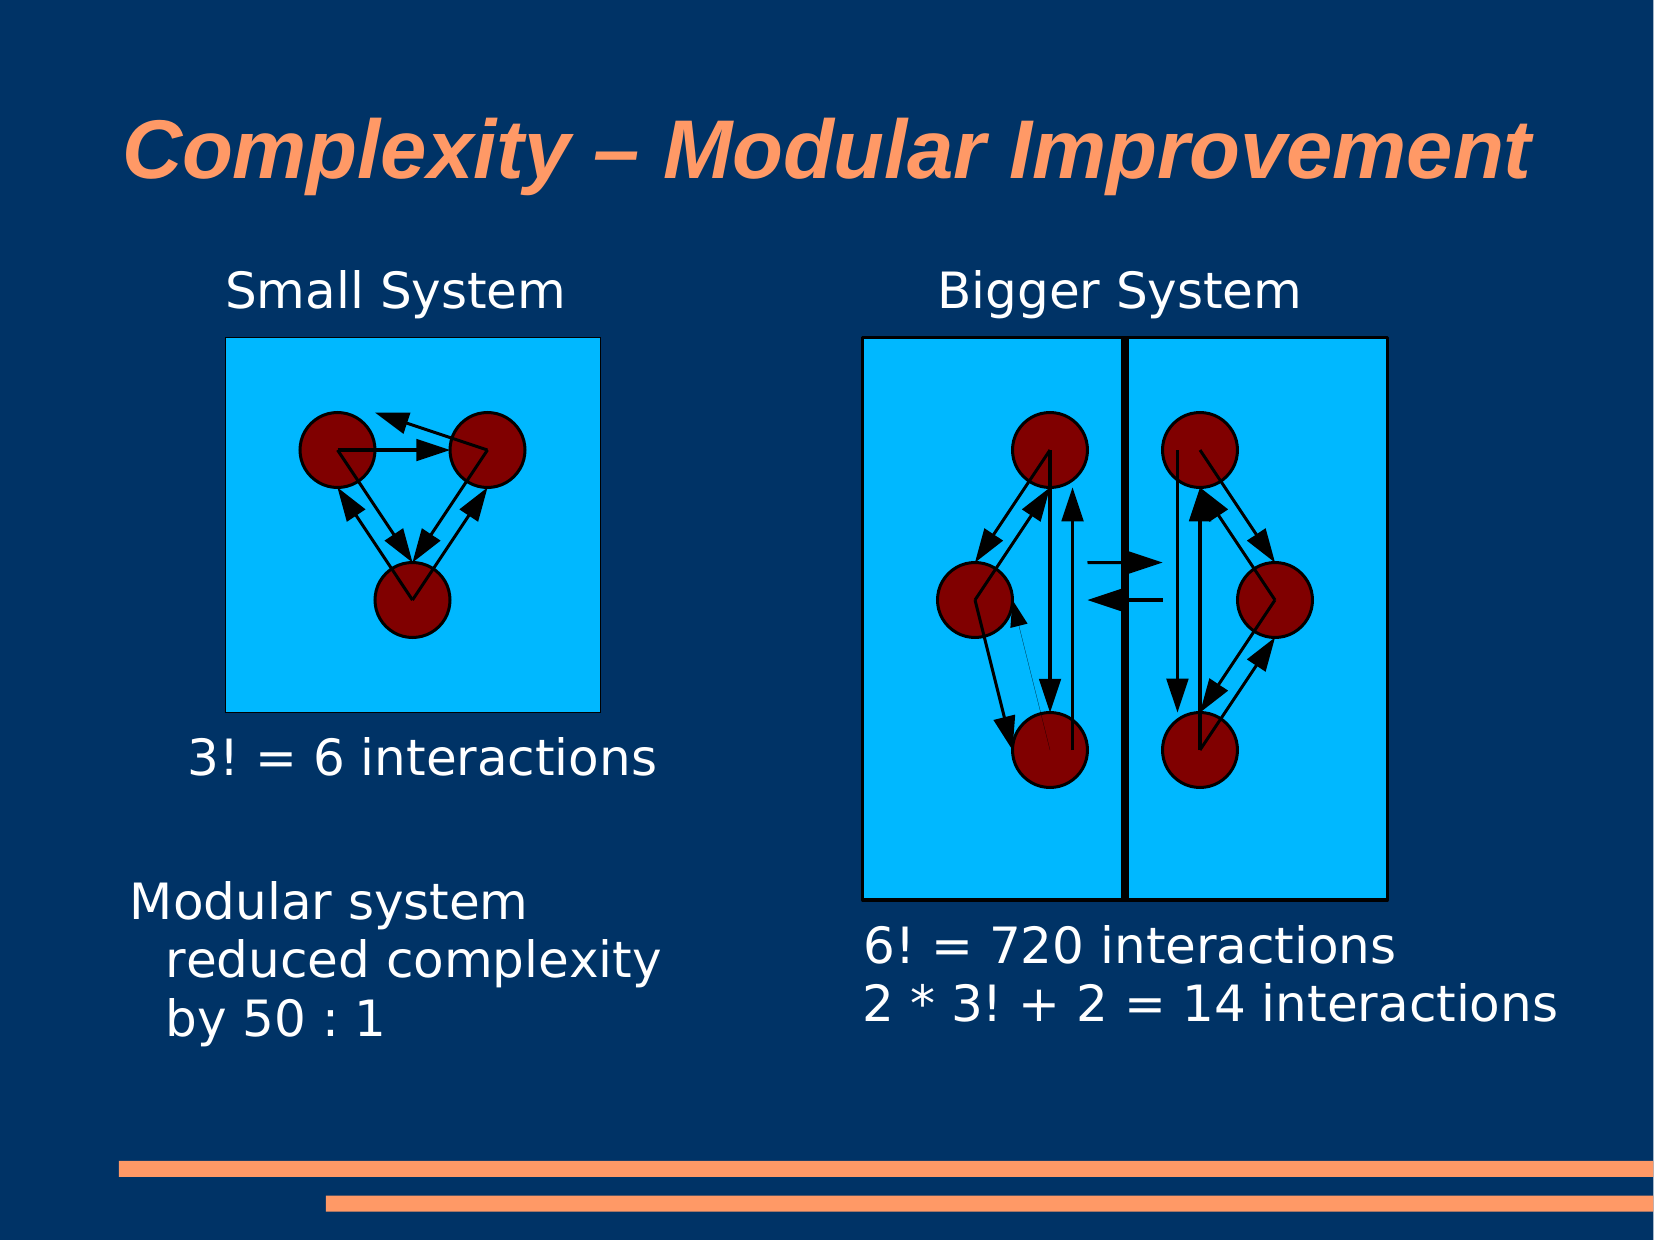

# Complexity – Modular Improvement
Small System
Bigger System
3! = 6 interactions
Modular system reduced complexity by 50 : 1
6! = 720 interactions
2 * 3! + 2 = 14 interactions